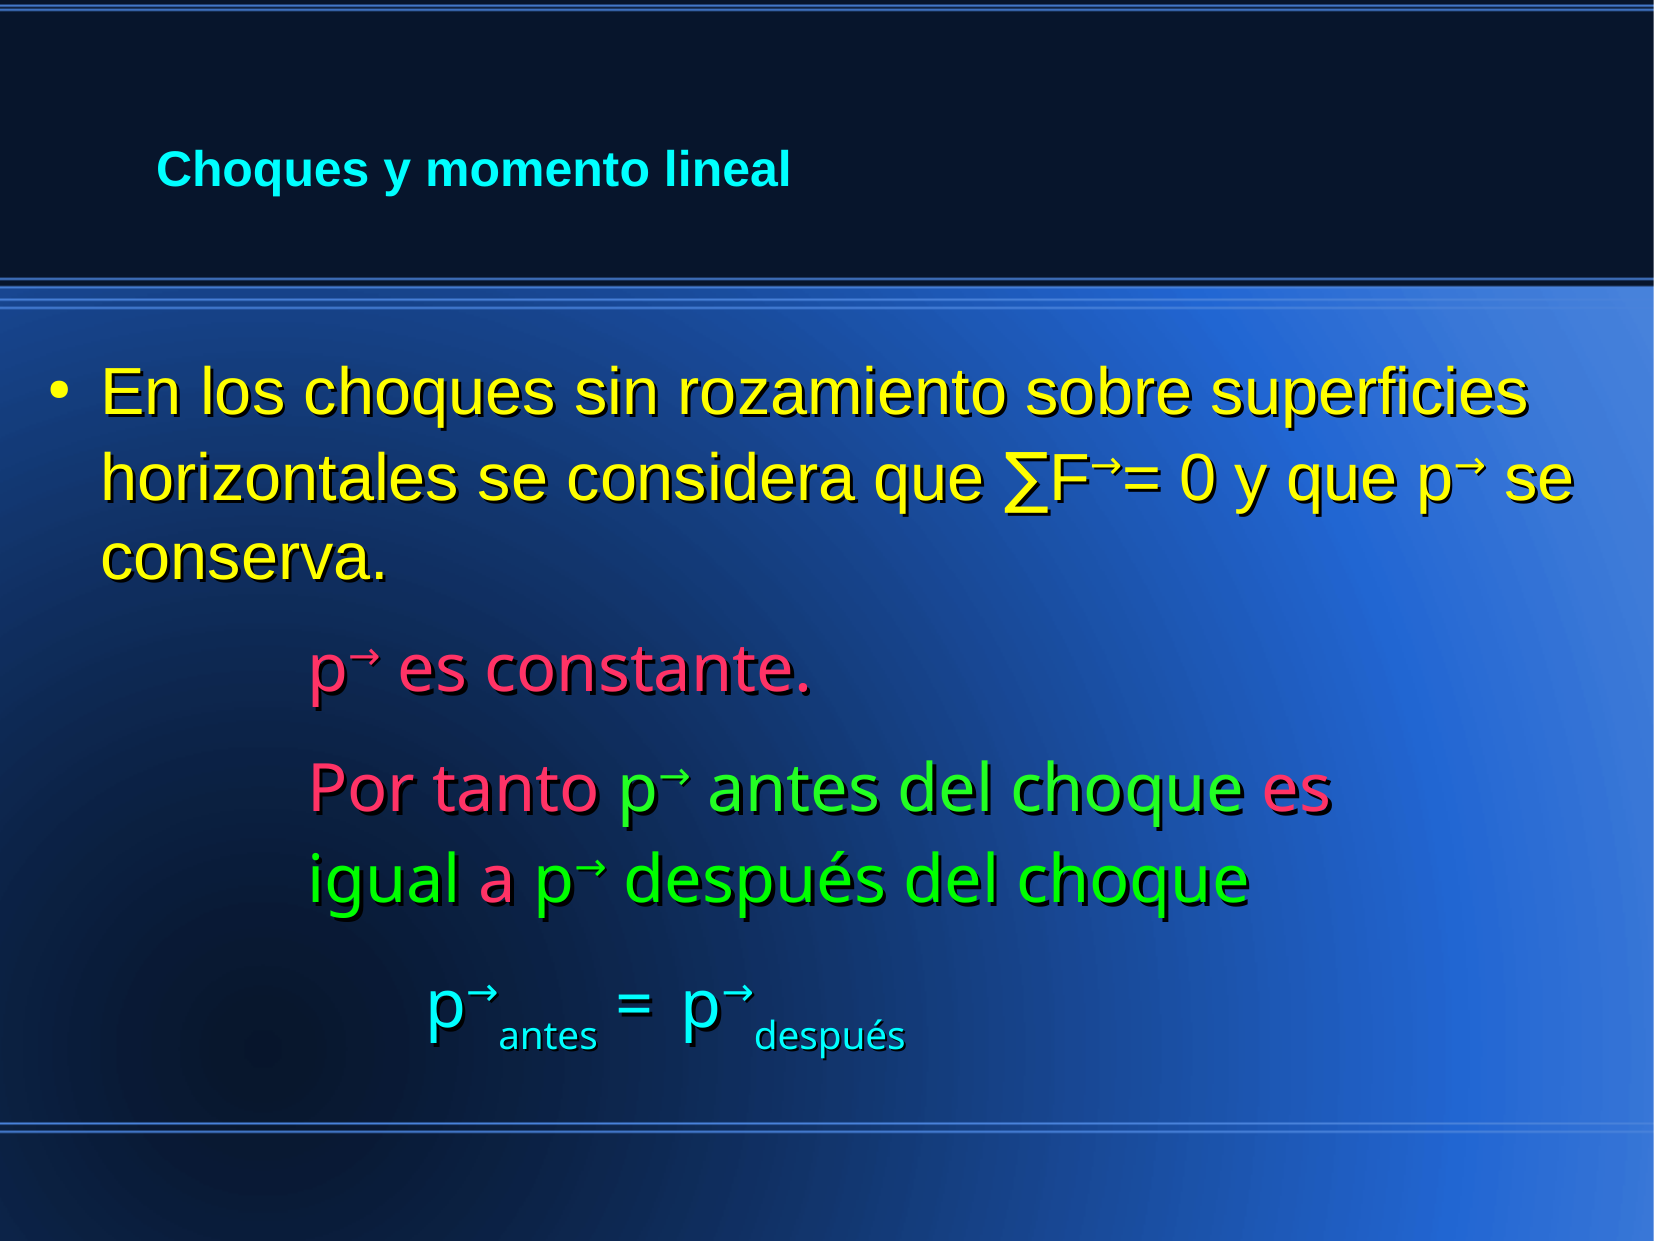

# Choques y momento lineal
En los choques sin rozamiento sobre superficies horizontales se considera que ∑F→= 0 y que p→ se conserva.
p→ es constante.
Por tanto p→ antes del choque es igual a p→ después del choque
p→antes = p→después